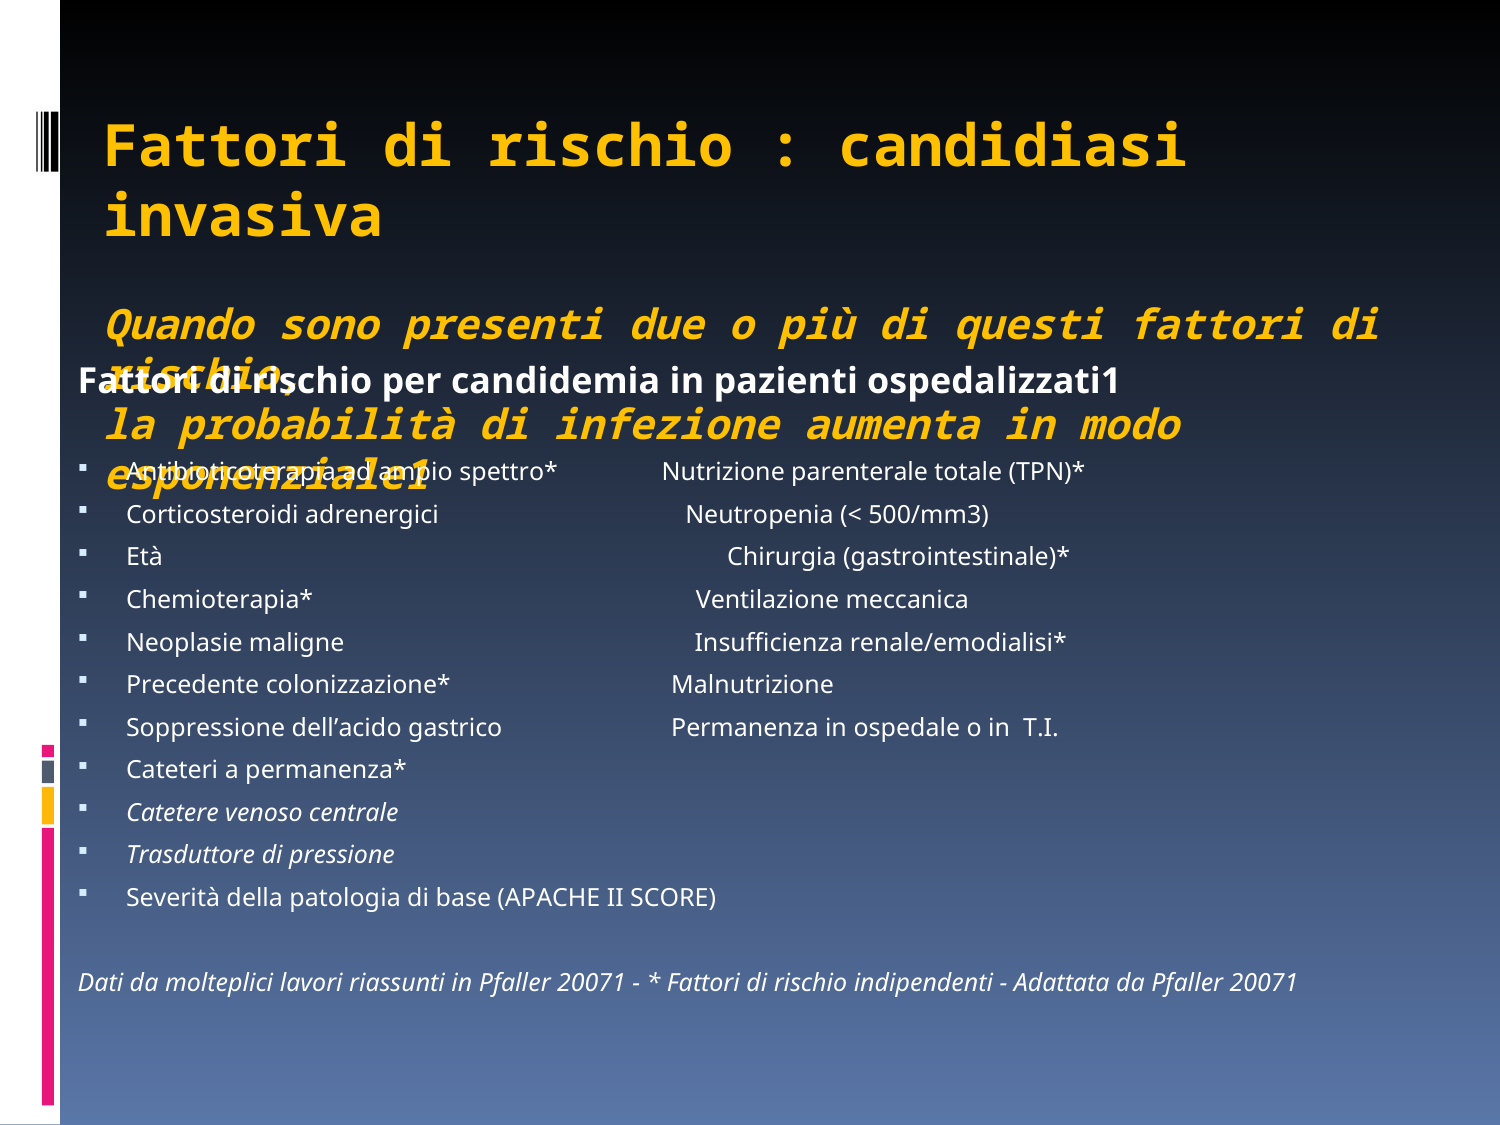

# Fattori di rischio : candidiasi invasiva Quando sono presenti due o più di questi fattori di rischio, la probabilità di infezione aumenta in modo esponenziale1
Fattori di rischio per candidemia in pazienti ospedalizzati1
Antibioticoterapia ad ampio spettro* Nutrizione parenterale totale (TPN)*
Corticosteroidi adrenergici Neutropenia (< 500/mm3)
Età Chirurgia (gastrointestinale)*
Chemioterapia* Ventilazione meccanica
Neoplasie maligne Insufficienza renale/emodialisi*
Precedente colonizzazione* Malnutrizione
Soppressione dell’acido gastrico Permanenza in ospedale o in T.I.
Cateteri a permanenza*
Catetere venoso centrale
Trasduttore di pressione
Severità della patologia di base (APACHE II SCORE)
Dati da molteplici lavori riassunti in Pfaller 20071 - * Fattori di rischio indipendenti - Adattata da Pfaller 20071